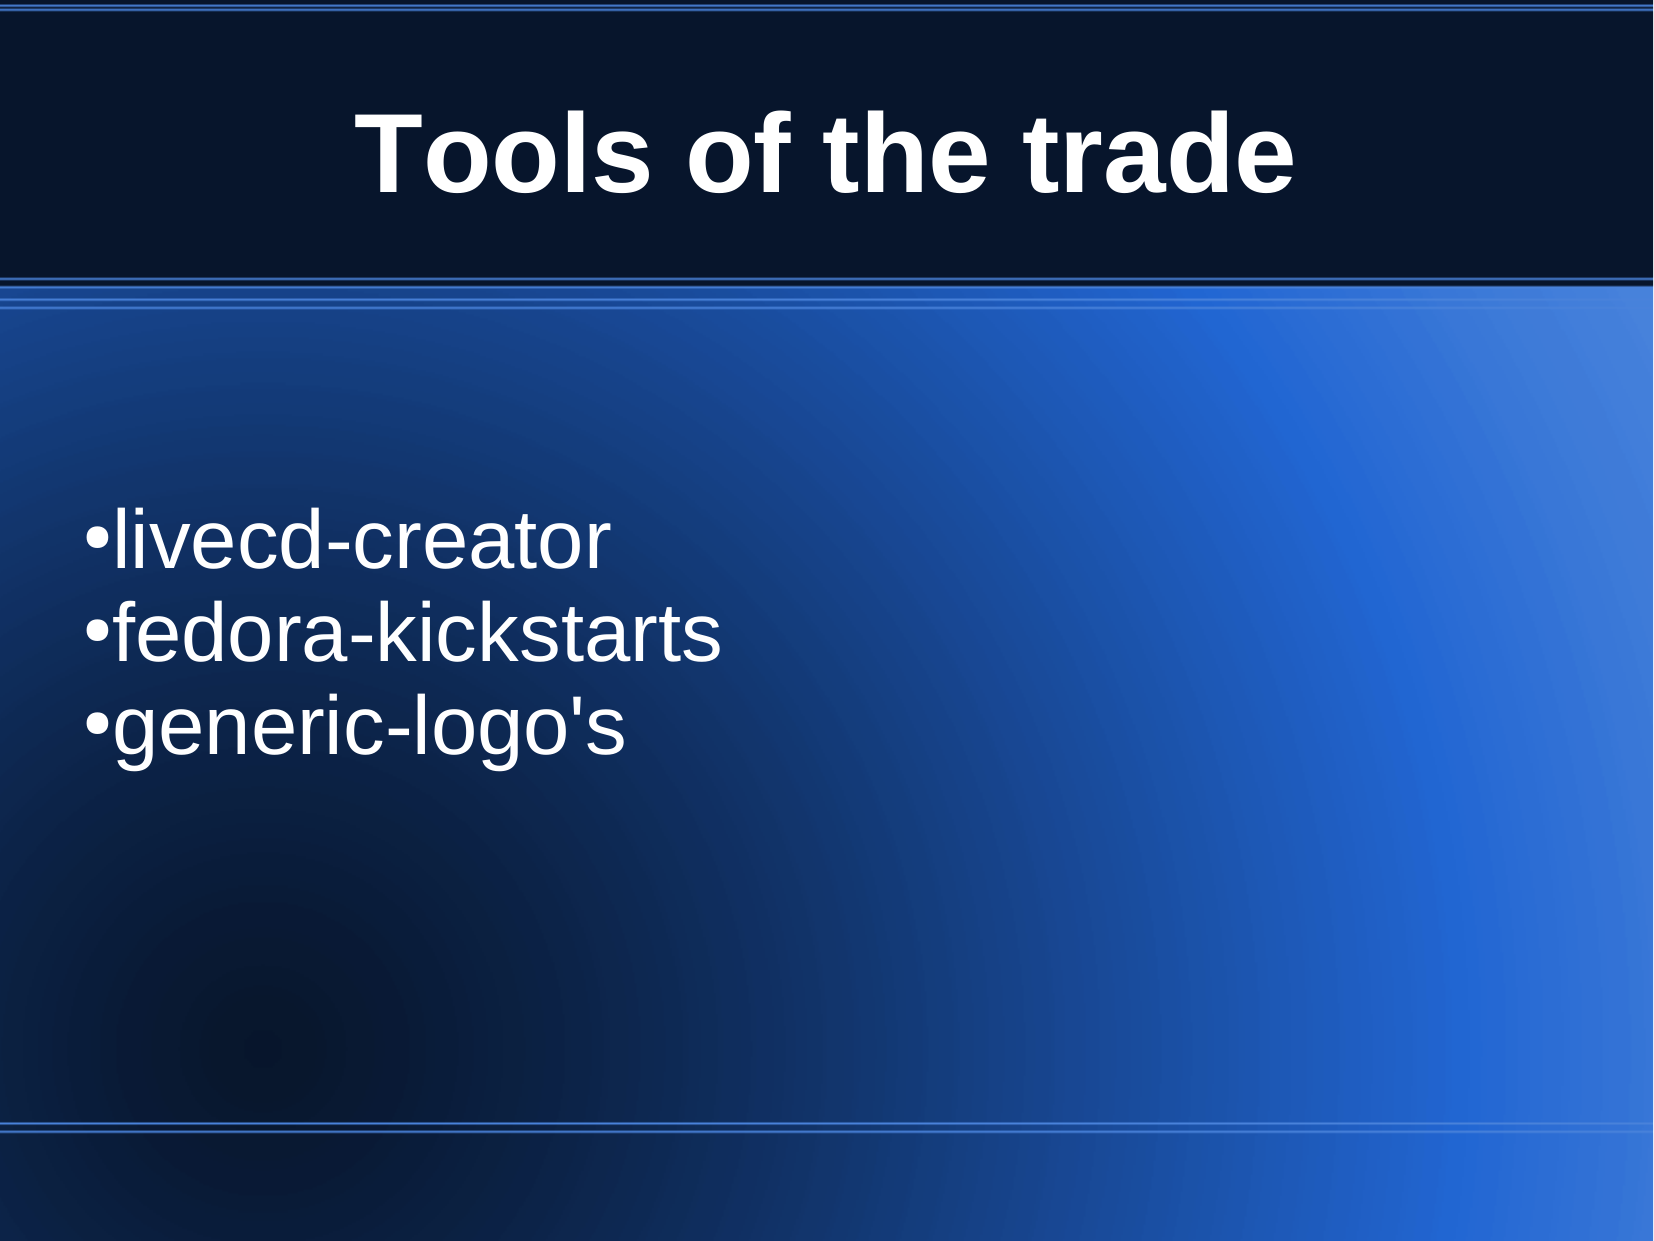

livecd-creator
fedora-kickstarts
generic-logo's
# Tools of the trade